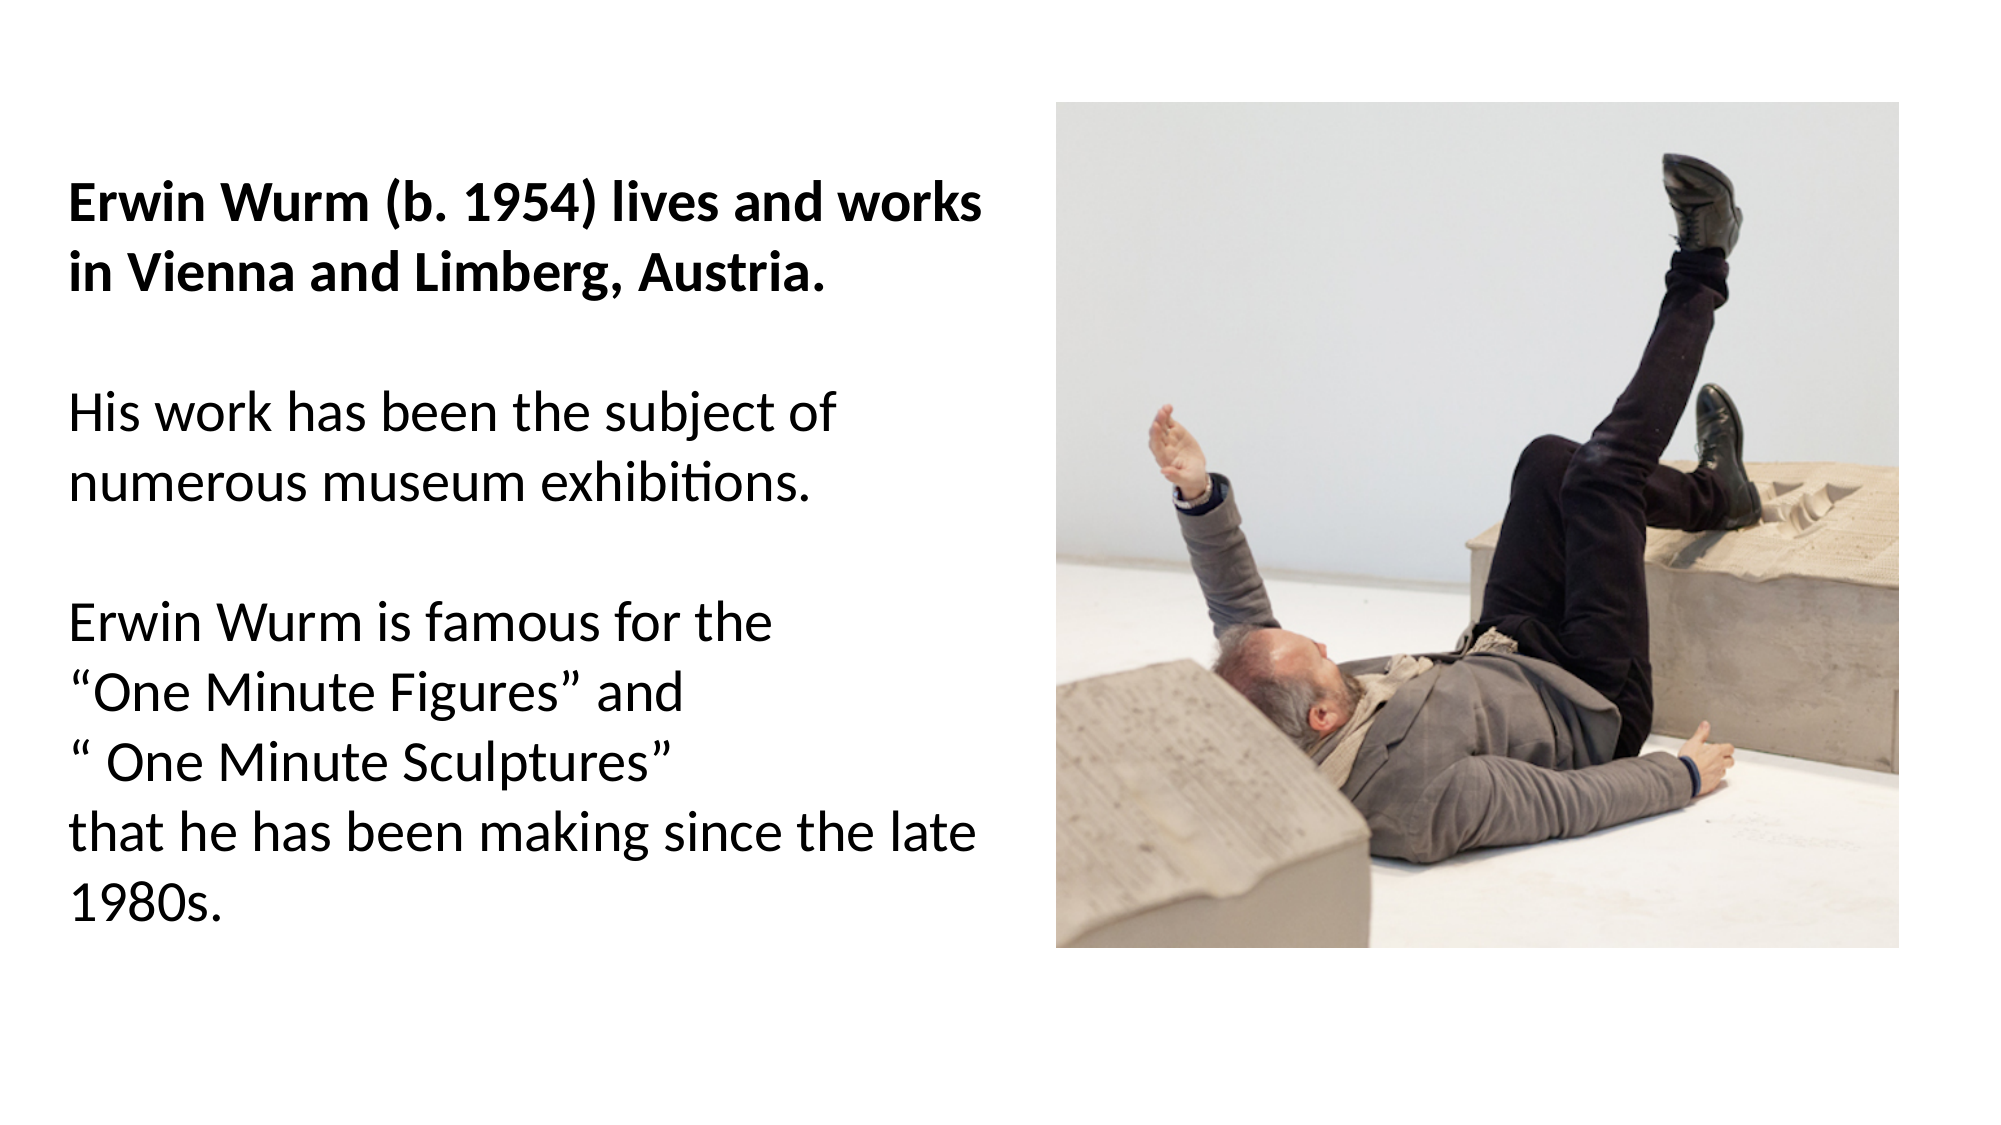

Erwin Wurm (b. 1954) lives and works in Vienna and Limberg, Austria.
His work has been the subject of numerous museum exhibitions.
Erwin Wurm is famous for the
“One Minute Figures” and
“ One Minute Sculptures”
that he has been making since the late 1980s.